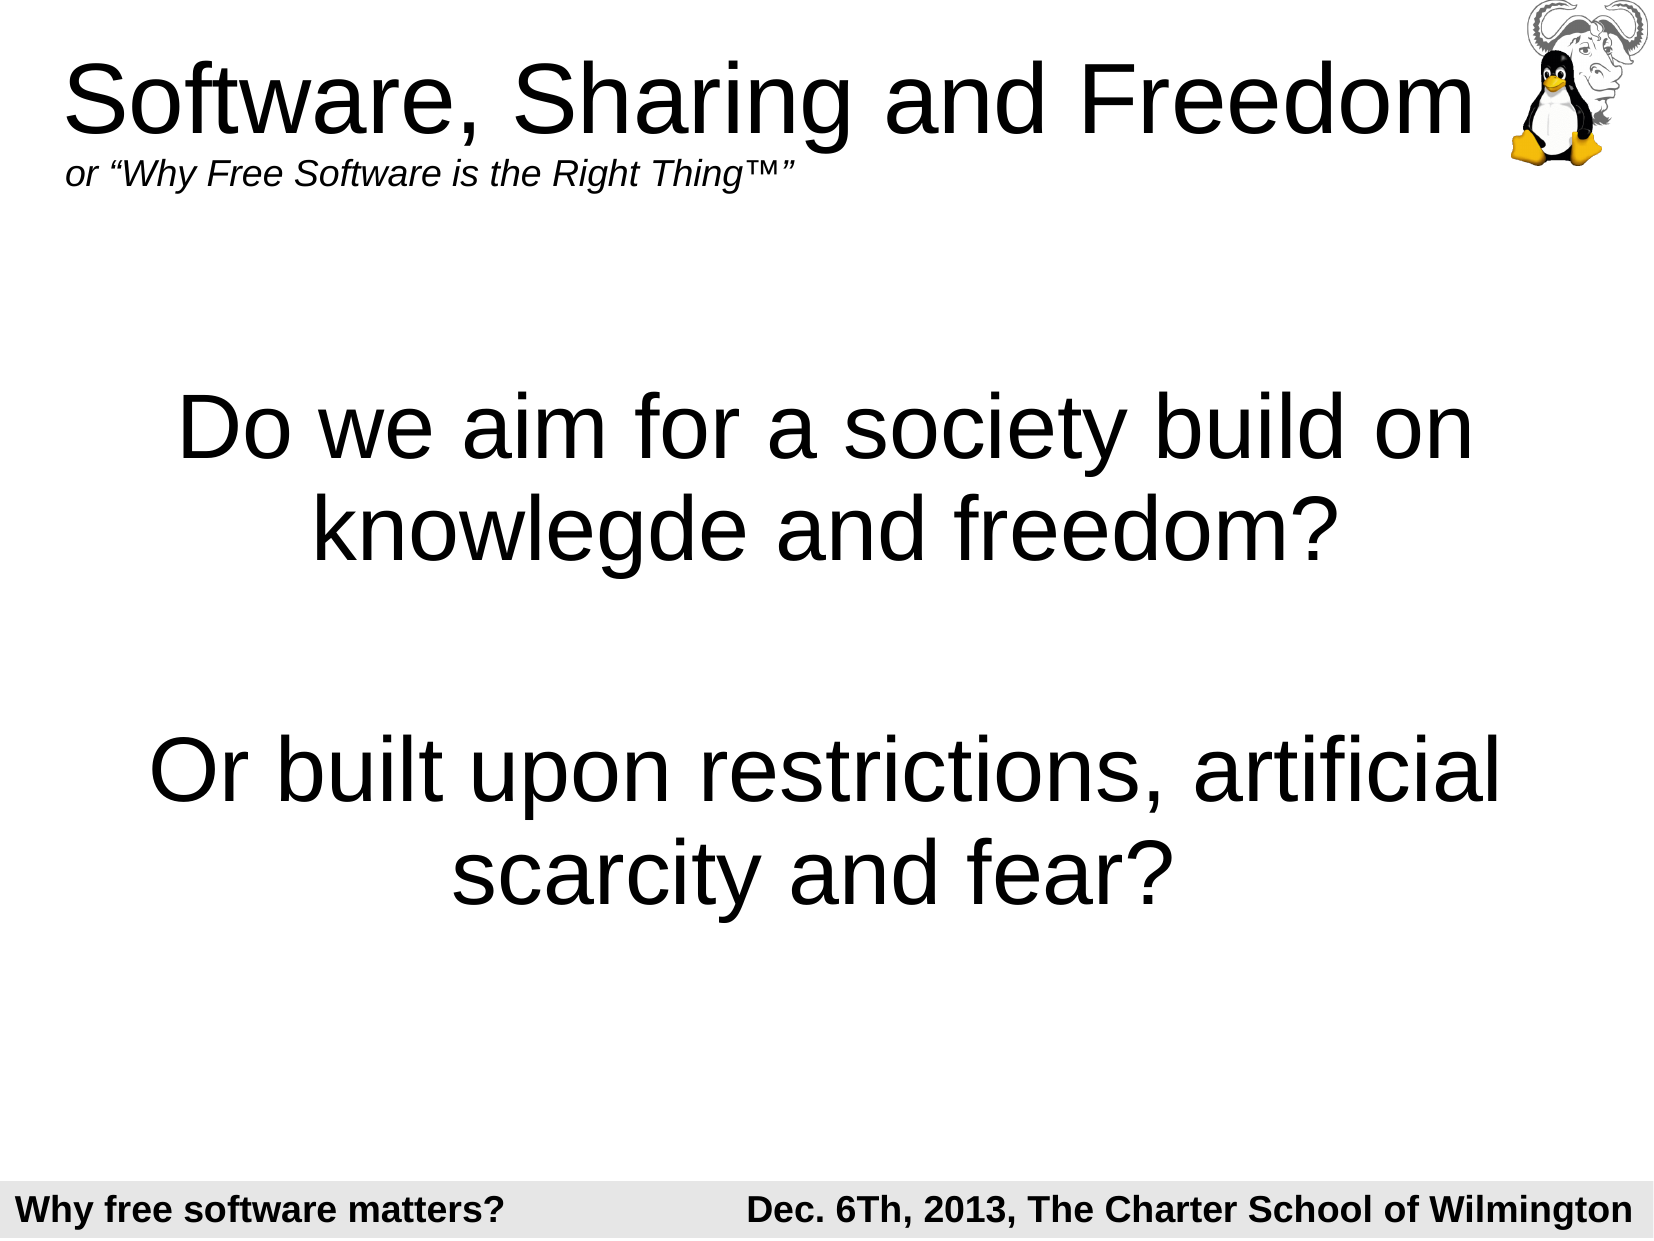

Software, Sharing and Freedom
or “Why Free Software is the Right Thing™”
Do we aim for a society build on knowlegde and freedom?
Or built upon restrictions, artificial scarcity and fear?
Why free software matters? Dec. 6Th, 2013, The Charter School of Wilmington